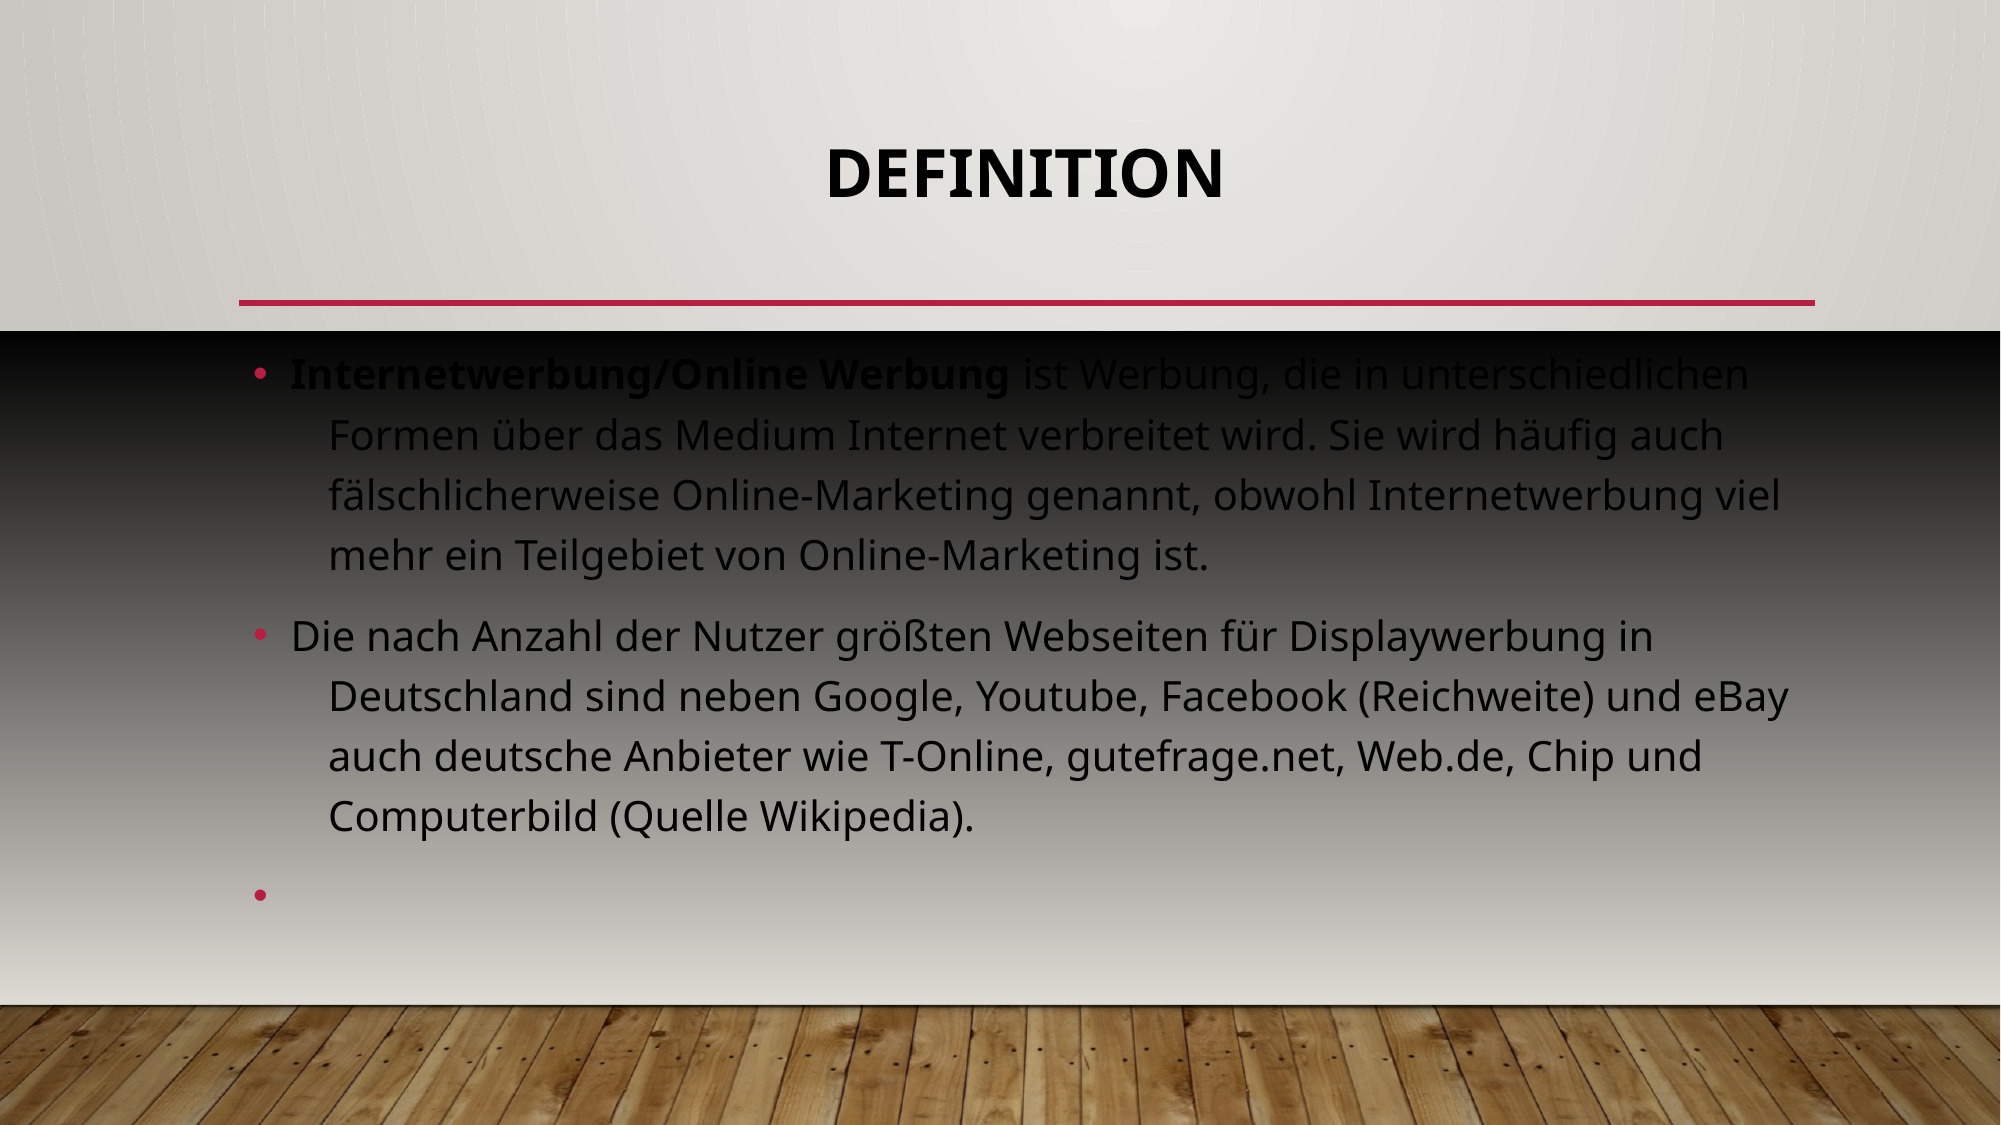

# Definition
Internetwerbung/Online Werbung ist Werbung, die in unterschiedlichen Formen über das Medium Internet verbreitet wird. Sie wird häufig auch fälschlicherweise Online-Marketing genannt, obwohl Internetwerbung viel mehr ein Teilgebiet von Online-Marketing ist.
Die nach Anzahl der Nutzer größten Webseiten für Displaywerbung in Deutschland sind neben Google, Youtube, Facebook (Reichweite) und eBay auch deutsche Anbieter wie T-Online, gutefrage.net, Web.de, Chip und Computerbild (Quelle Wikipedia).